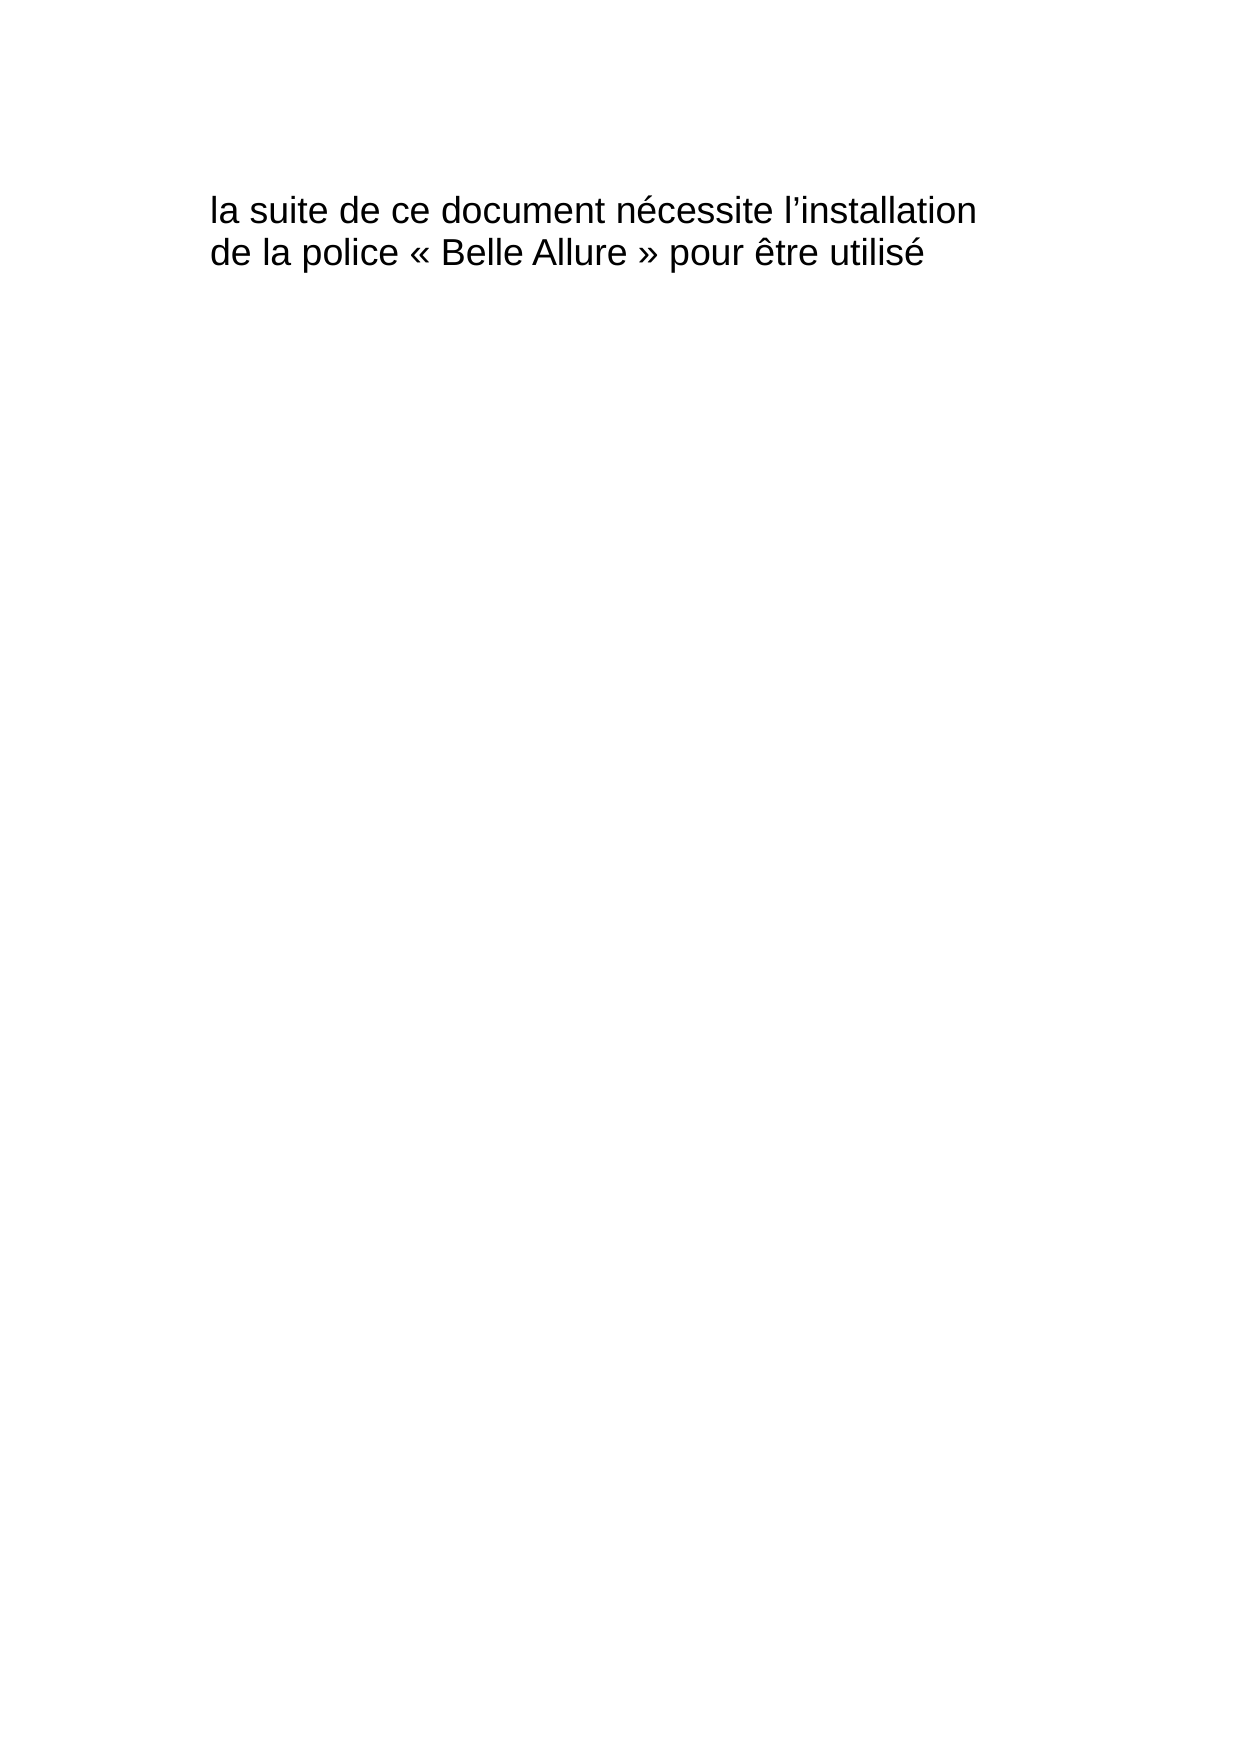

la suite de ce document nécessite l’installation de la police « Belle Allure » pour être utilisé